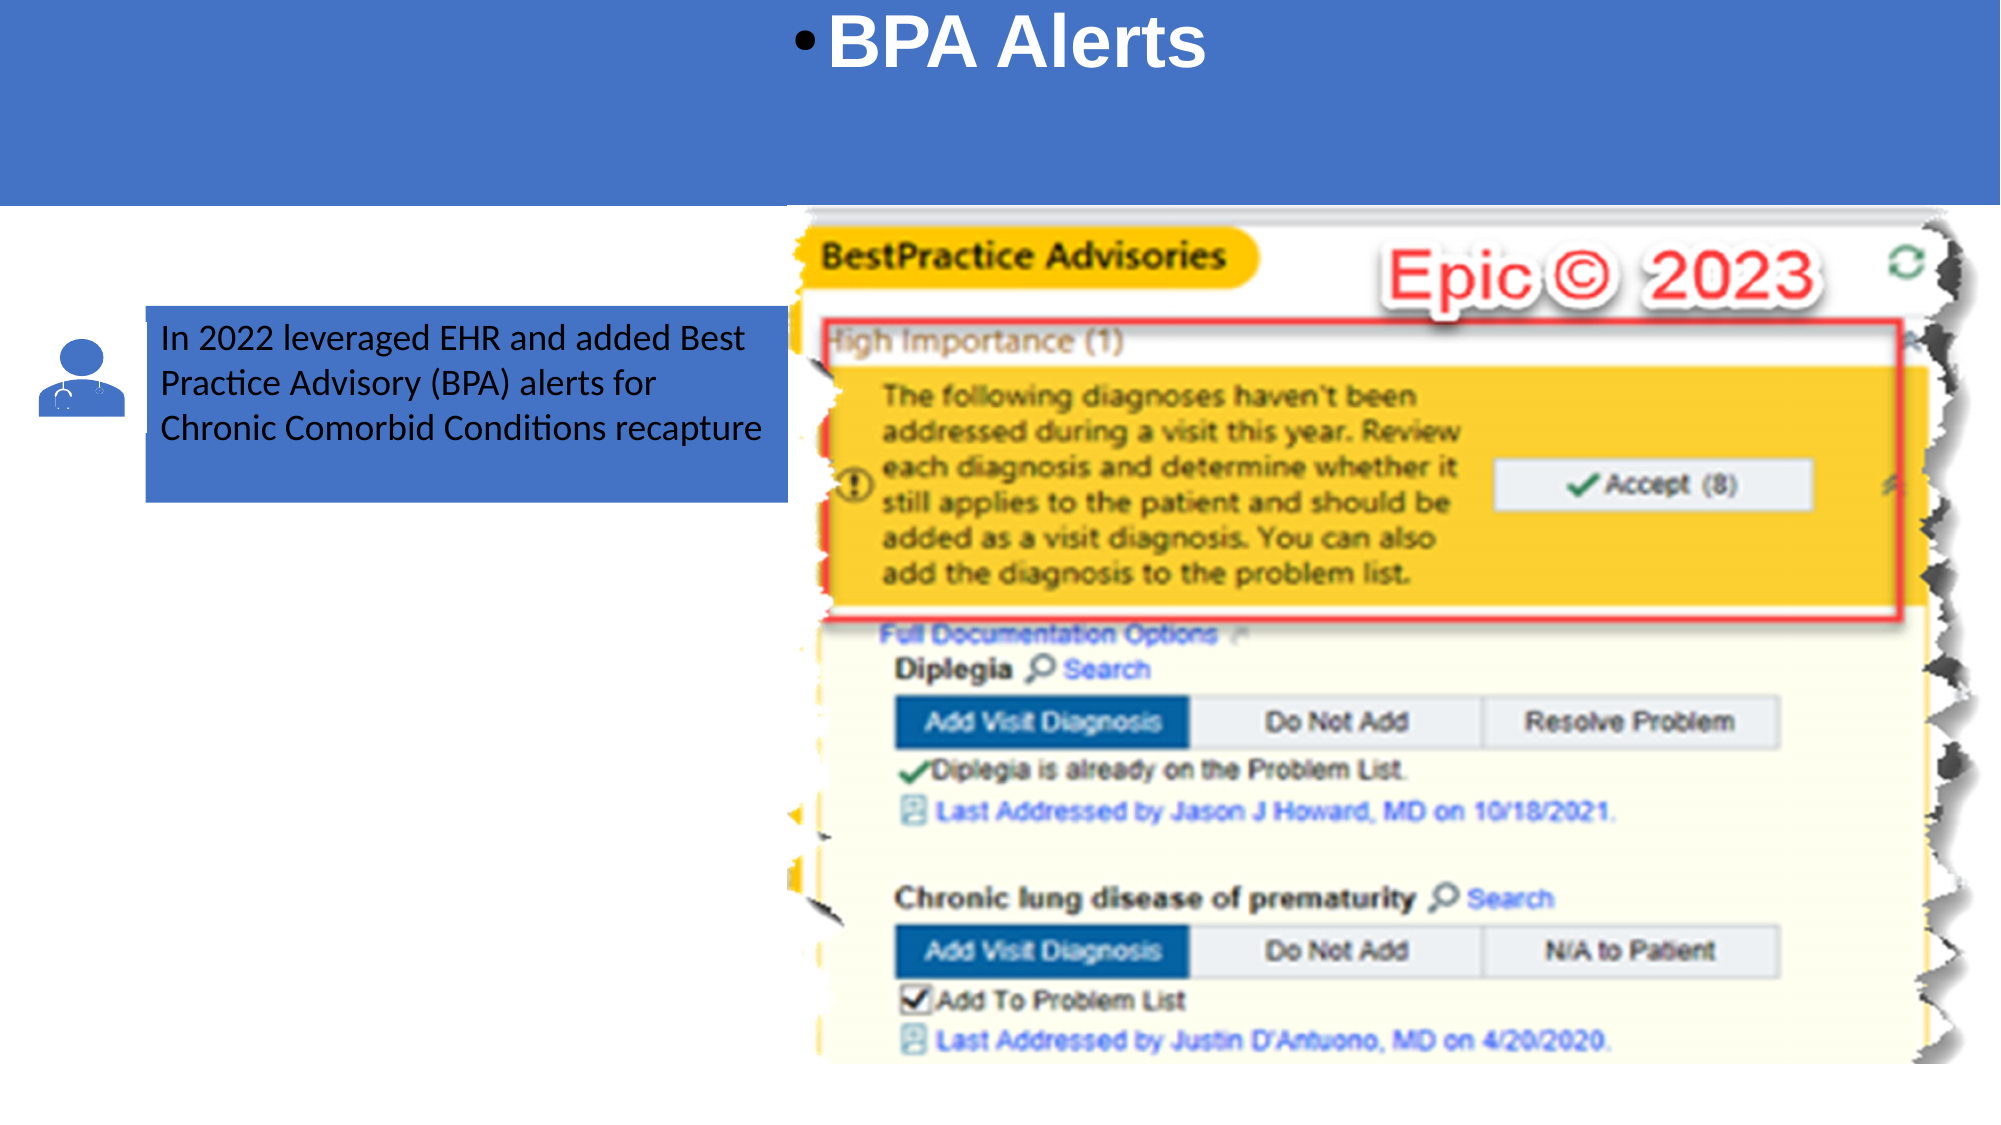

| BPA Alerts |
| --- |
In 2022 leveraged EHR and added Best Practice Advisory (BPA) alerts for Chronic Comorbid Conditions recapture